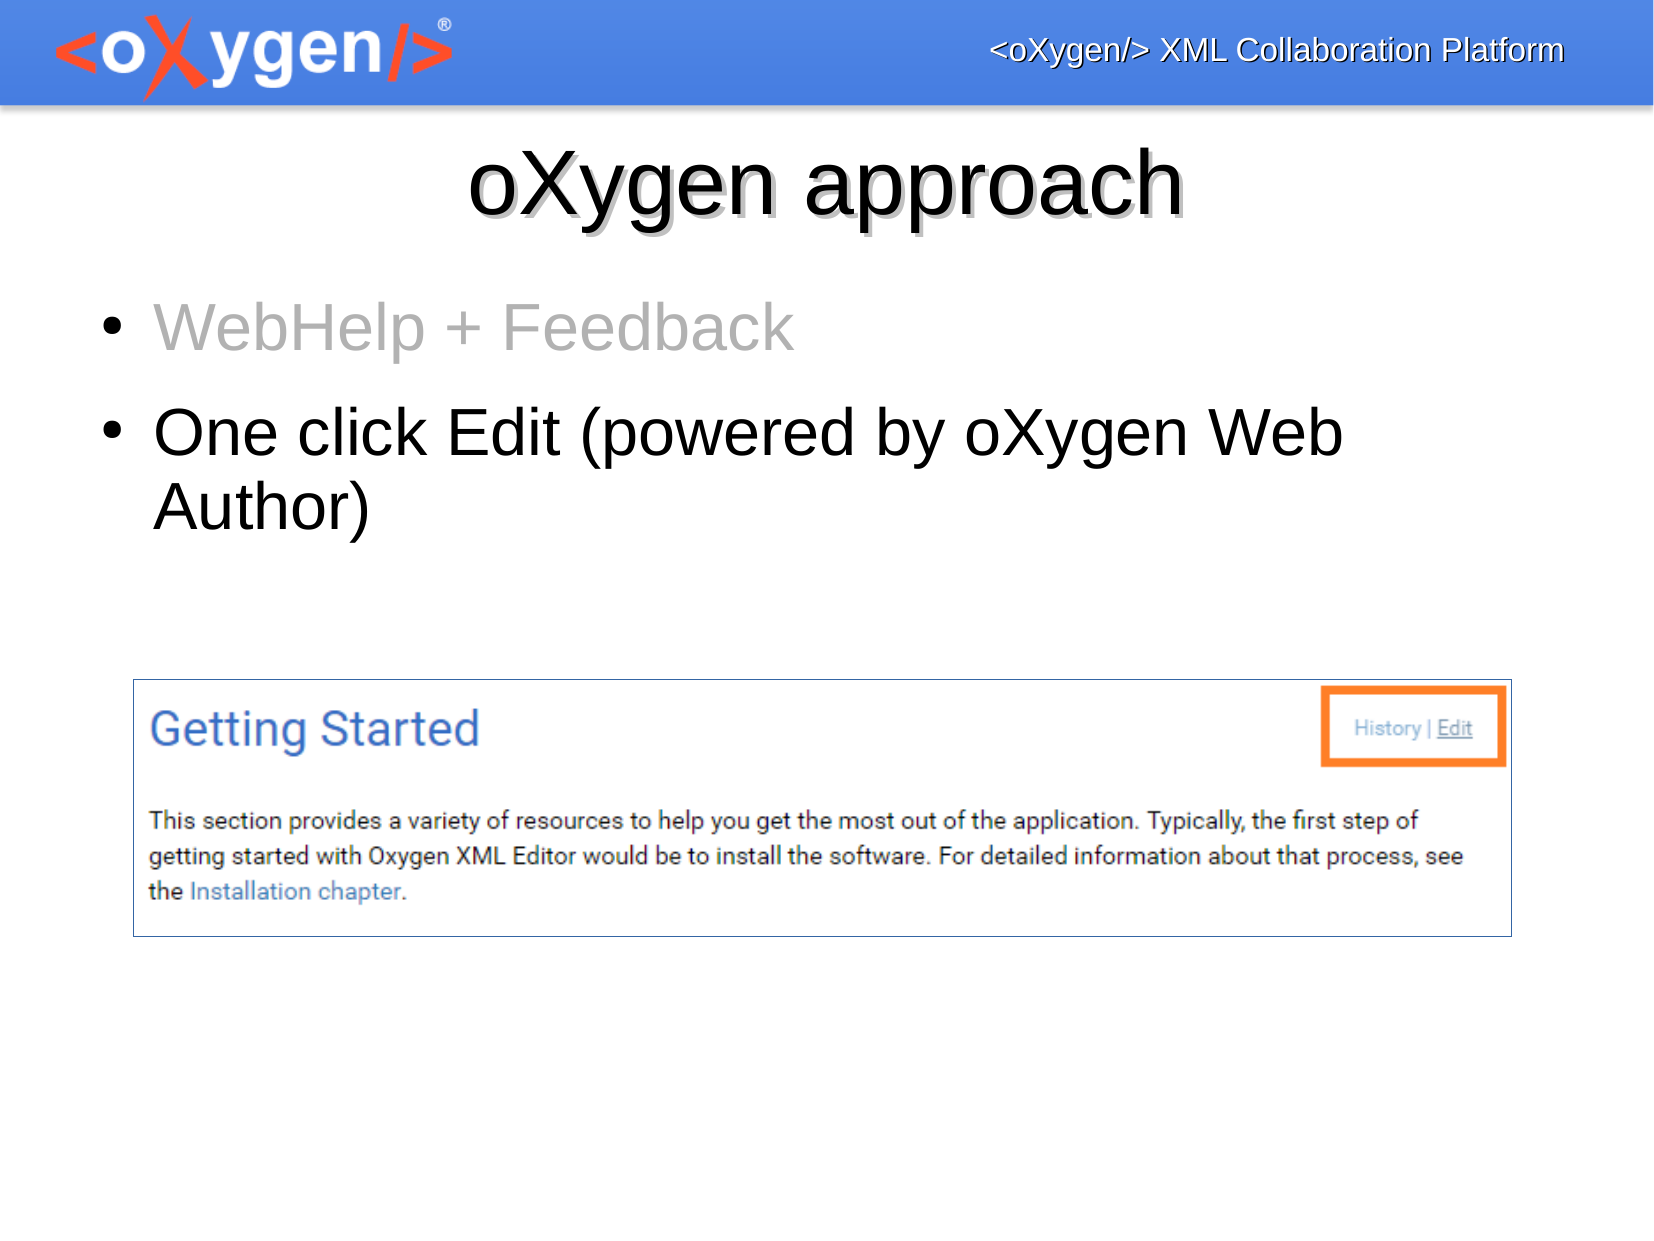

# oXygen approach
WebHelp + Feedback
One click Edit (powered by oXygen Web Author)